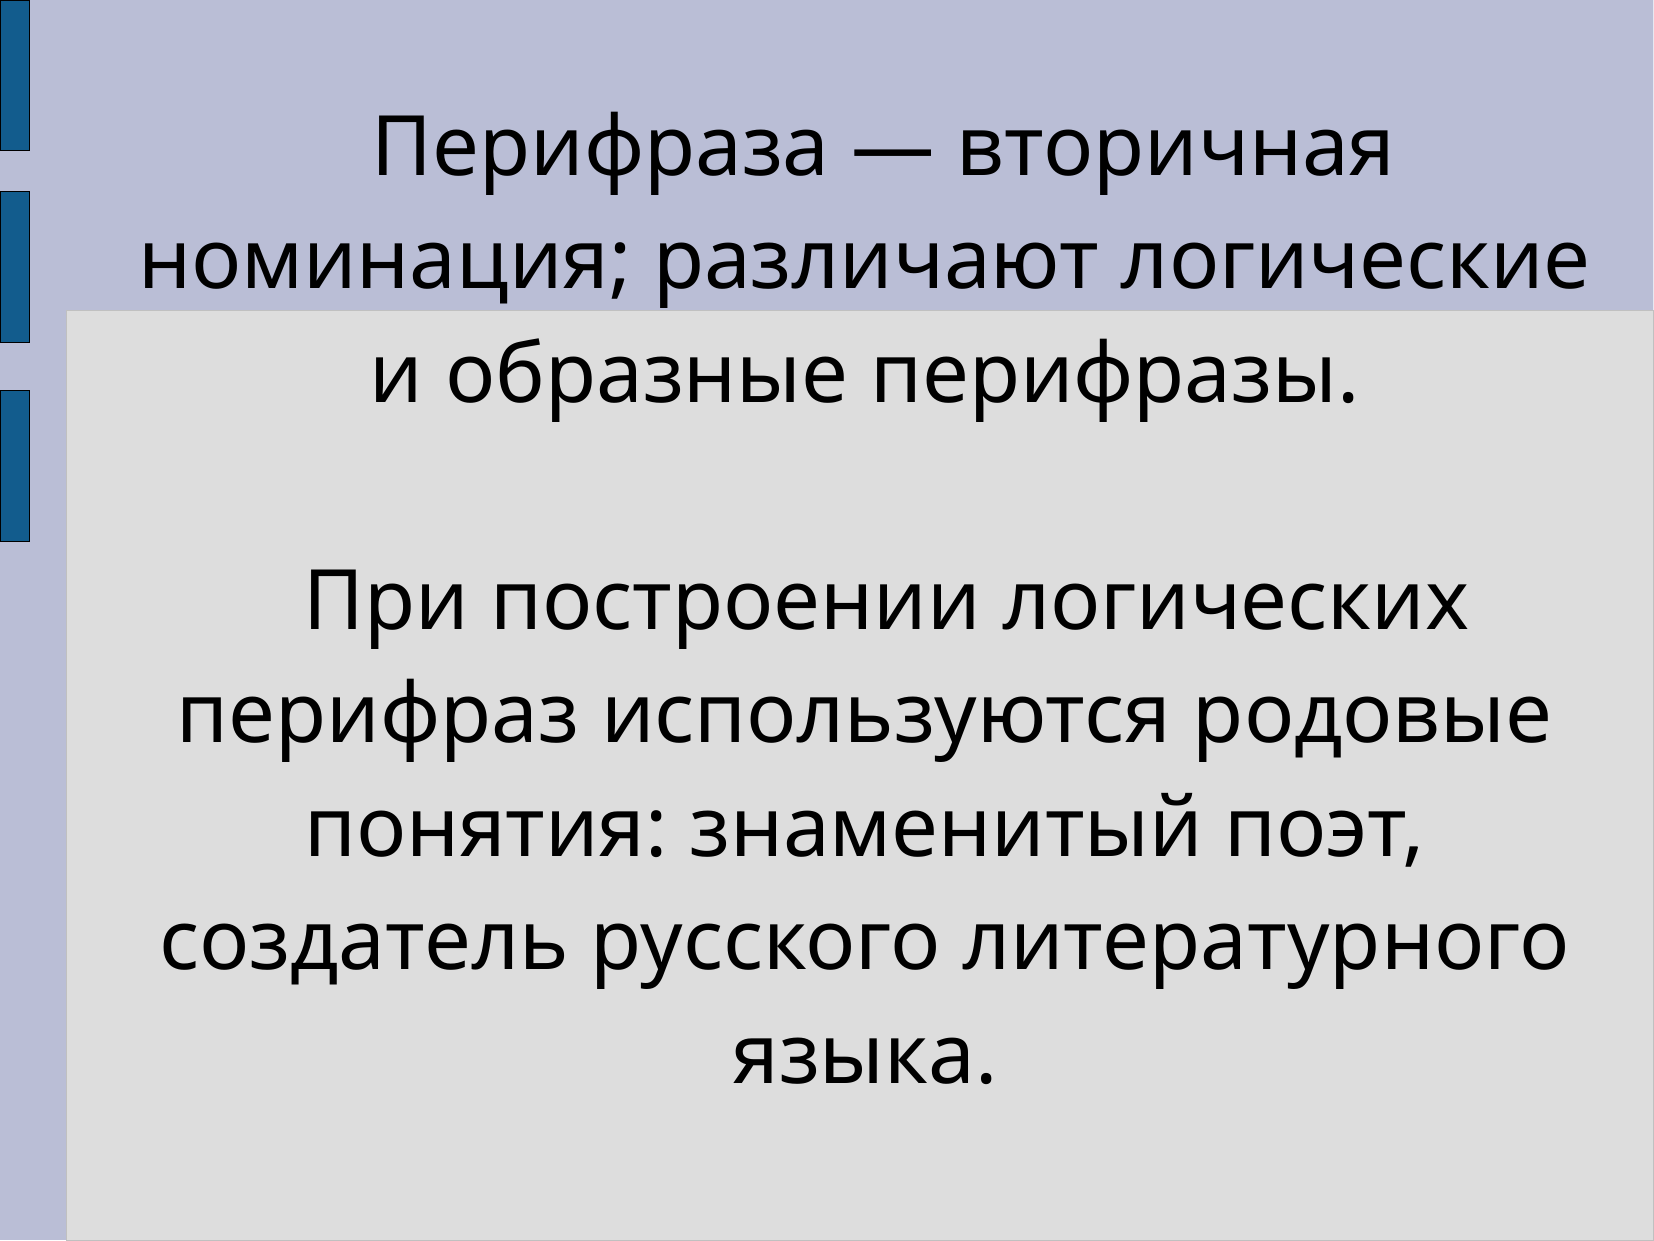

Перифраза — вторичная номинация; различают логические и образные перифразы.
 При построении логических перифраз используются родовые понятия: знаменитый поэт, создатель русского литературного языка.
 При построении образных перифраз используются тропы(метафоры, метонимия): русский Эзоп, солнце нашей поэзии.
 Все перифразы имеют ярко выраженный оценочный характер.